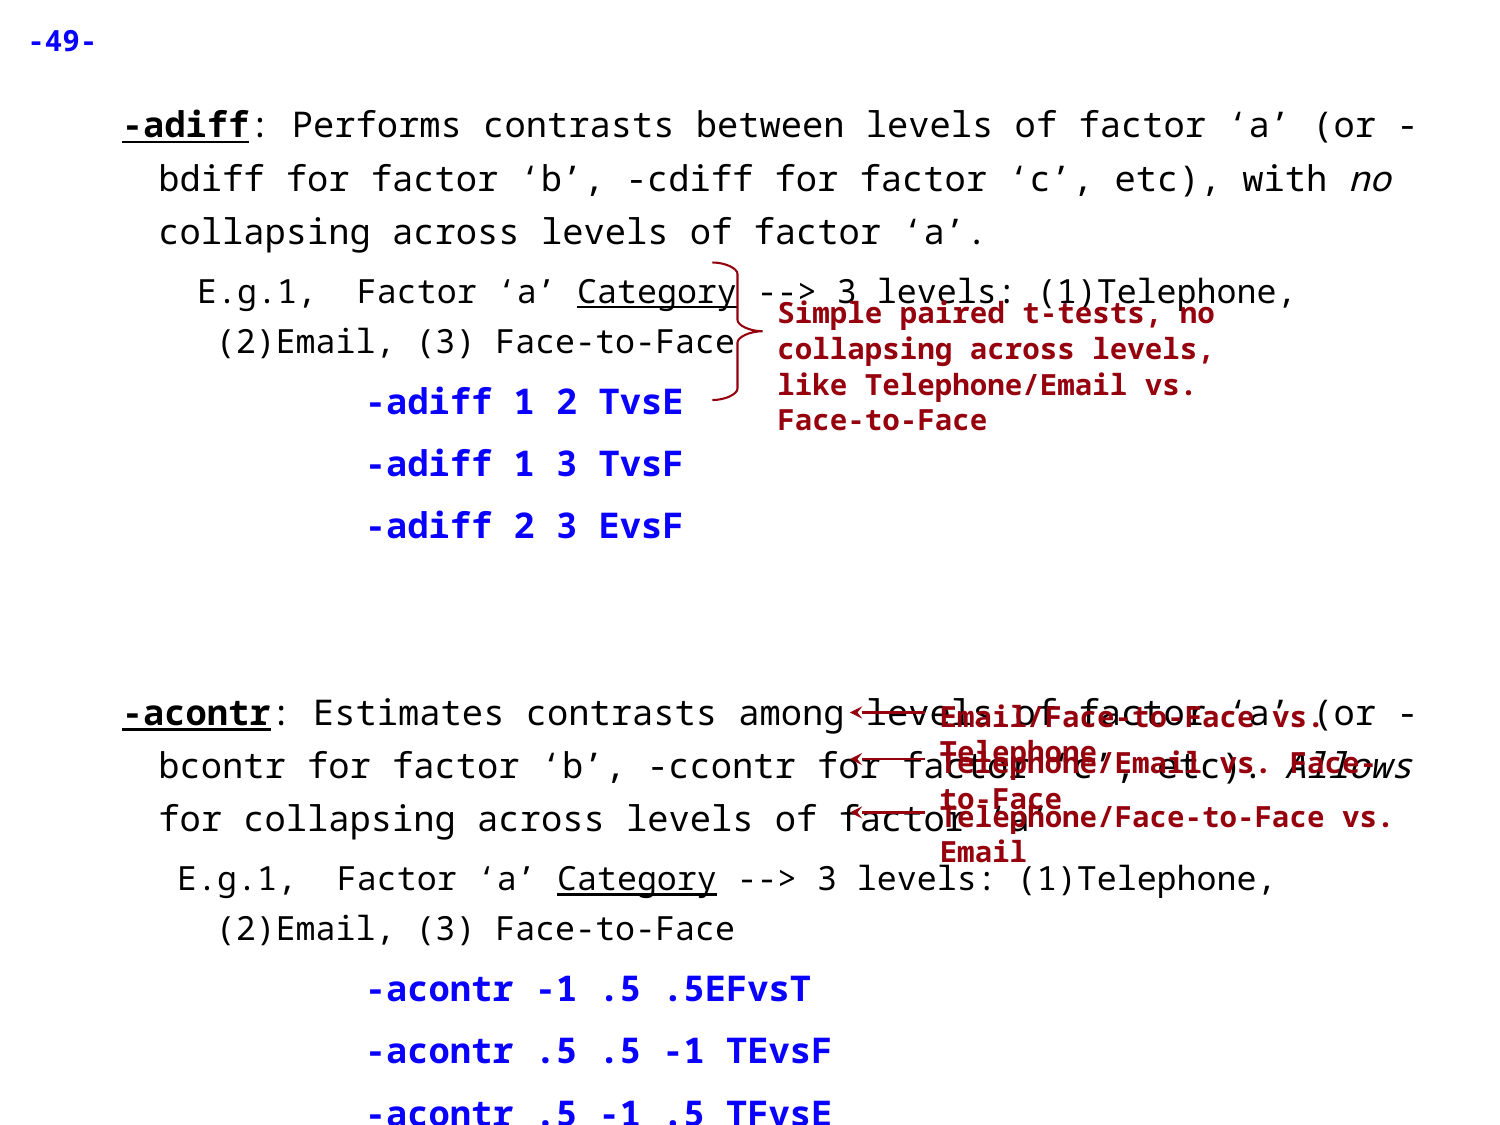

# -adiff: Performs contrasts between levels of factor ‘a’ (or -bdiff for factor ‘b’, -cdiff for factor ‘c’, etc), with no collapsing across levels of factor ‘a’.
 E.g.1, Factor ‘a’ Category --> 3 levels: (1)Telephone, (2)Email, (3) Face-to-Face
		-adiff 1 2 TvsE
		-adiff 1 3 TvsF
		-adiff 2 3 EvsF
-acontr: Estimates contrasts among levels of factor ‘a’ (or -bcontr for factor ‘b’, -ccontr for factor ‘c’, etc). Allows for collapsing across levels of factor ‘a’
E.g.1, Factor ‘a’ Category --> 3 levels: (1)Telephone, (2)Email, (3) Face-to-Face
		-acontr -1 .5 .5EFvsT
		-acontr .5 .5 -1 TEvsF
		-acontr .5 -1 .5 TFvsE
Simple paired t-tests, no collapsing across levels, like Telephone/Email vs. Face-to-Face
Email/Face-to-Face vs. Telephone
Telephone/Email vs. Face-to-Face
Telephone/Face-to-Face vs. Email